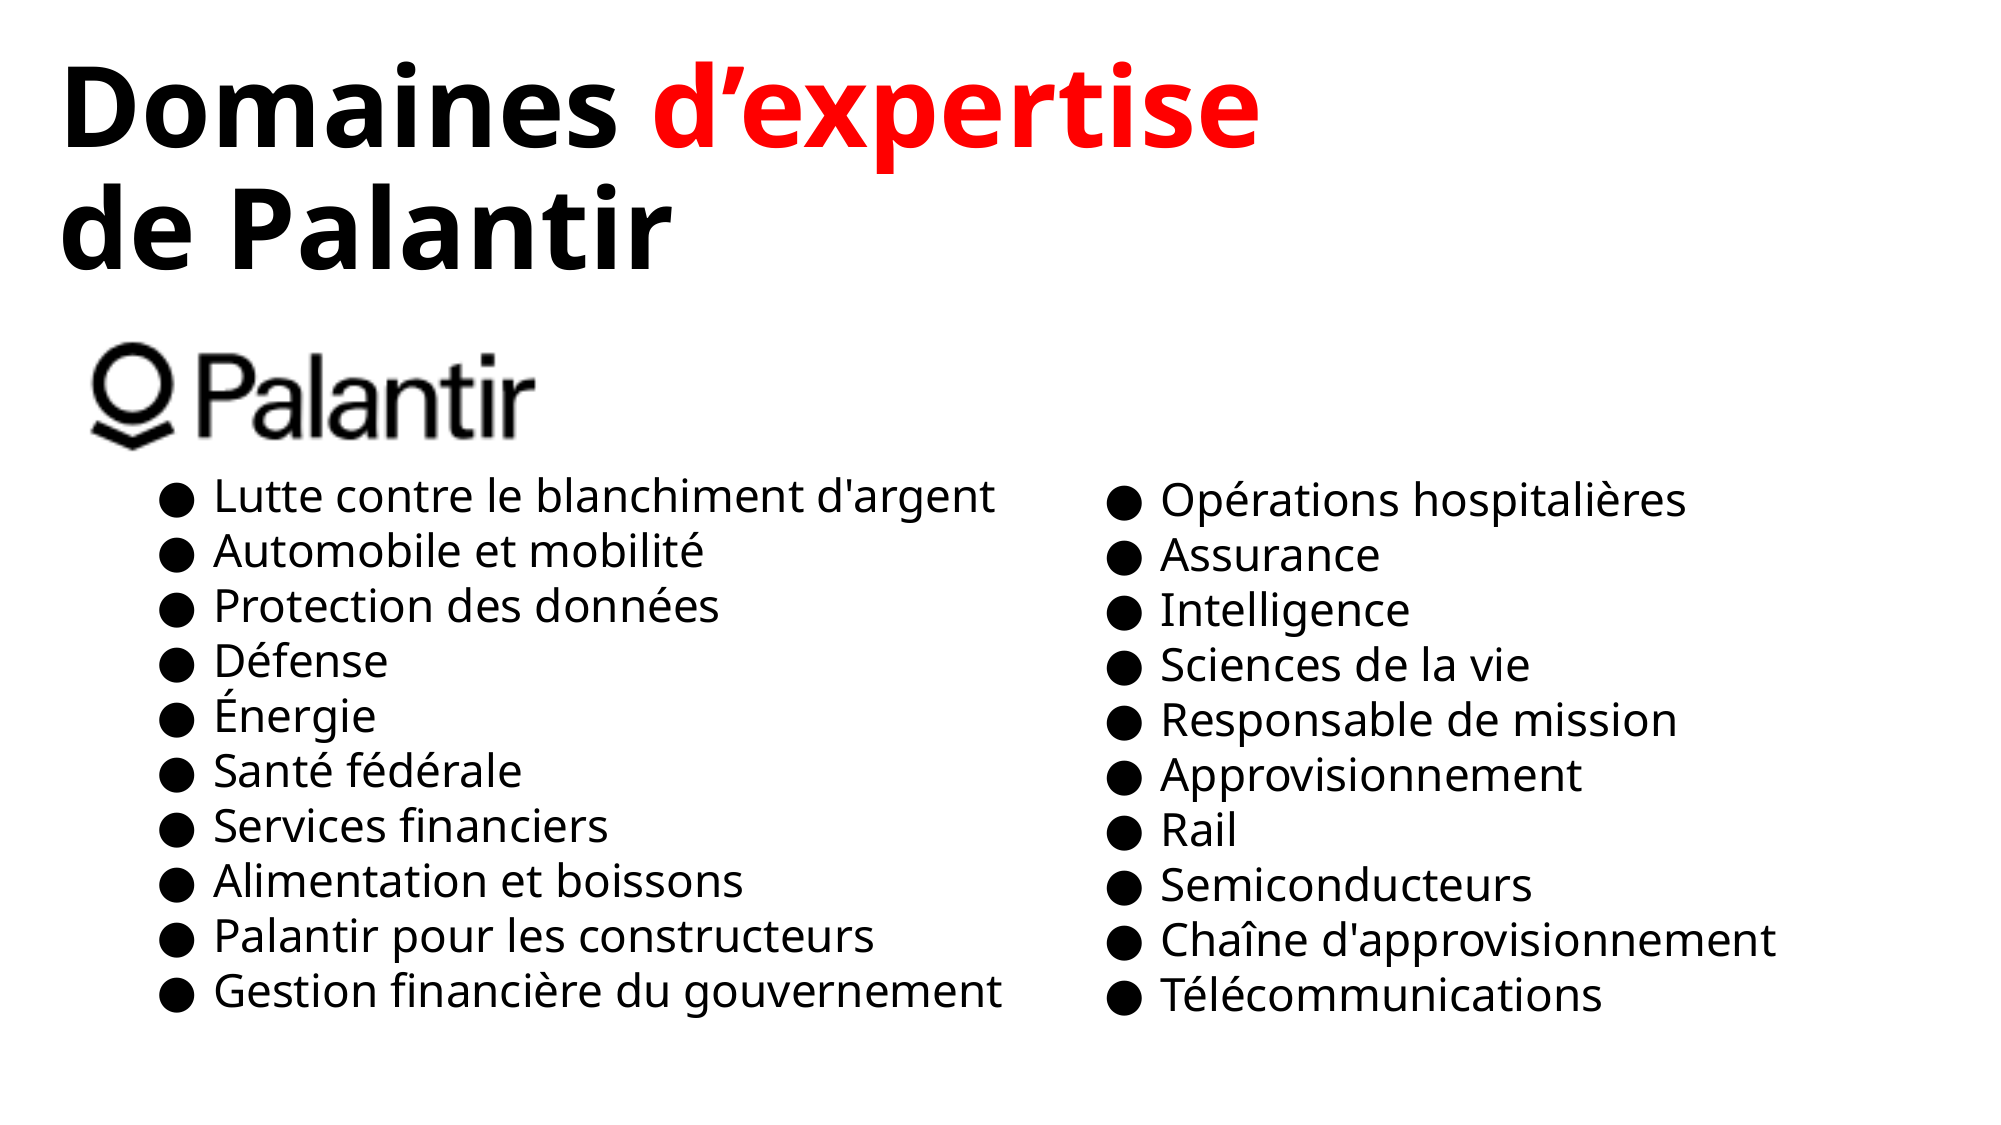

Domaines d’expertise
de Palantir
Lutte contre le blanchiment d'argent
Automobile et mobilité
Protection des données
Défense
Énergie
Santé fédérale
Services financiers
Alimentation et boissons
Palantir pour les constructeurs
Gestion financière du gouvernement
Opérations hospitalières
Assurance
Intelligence
Sciences de la vie
Responsable de mission
Approvisionnement
Rail
Semiconducteurs
Chaîne d'approvisionnement
Télécommunications